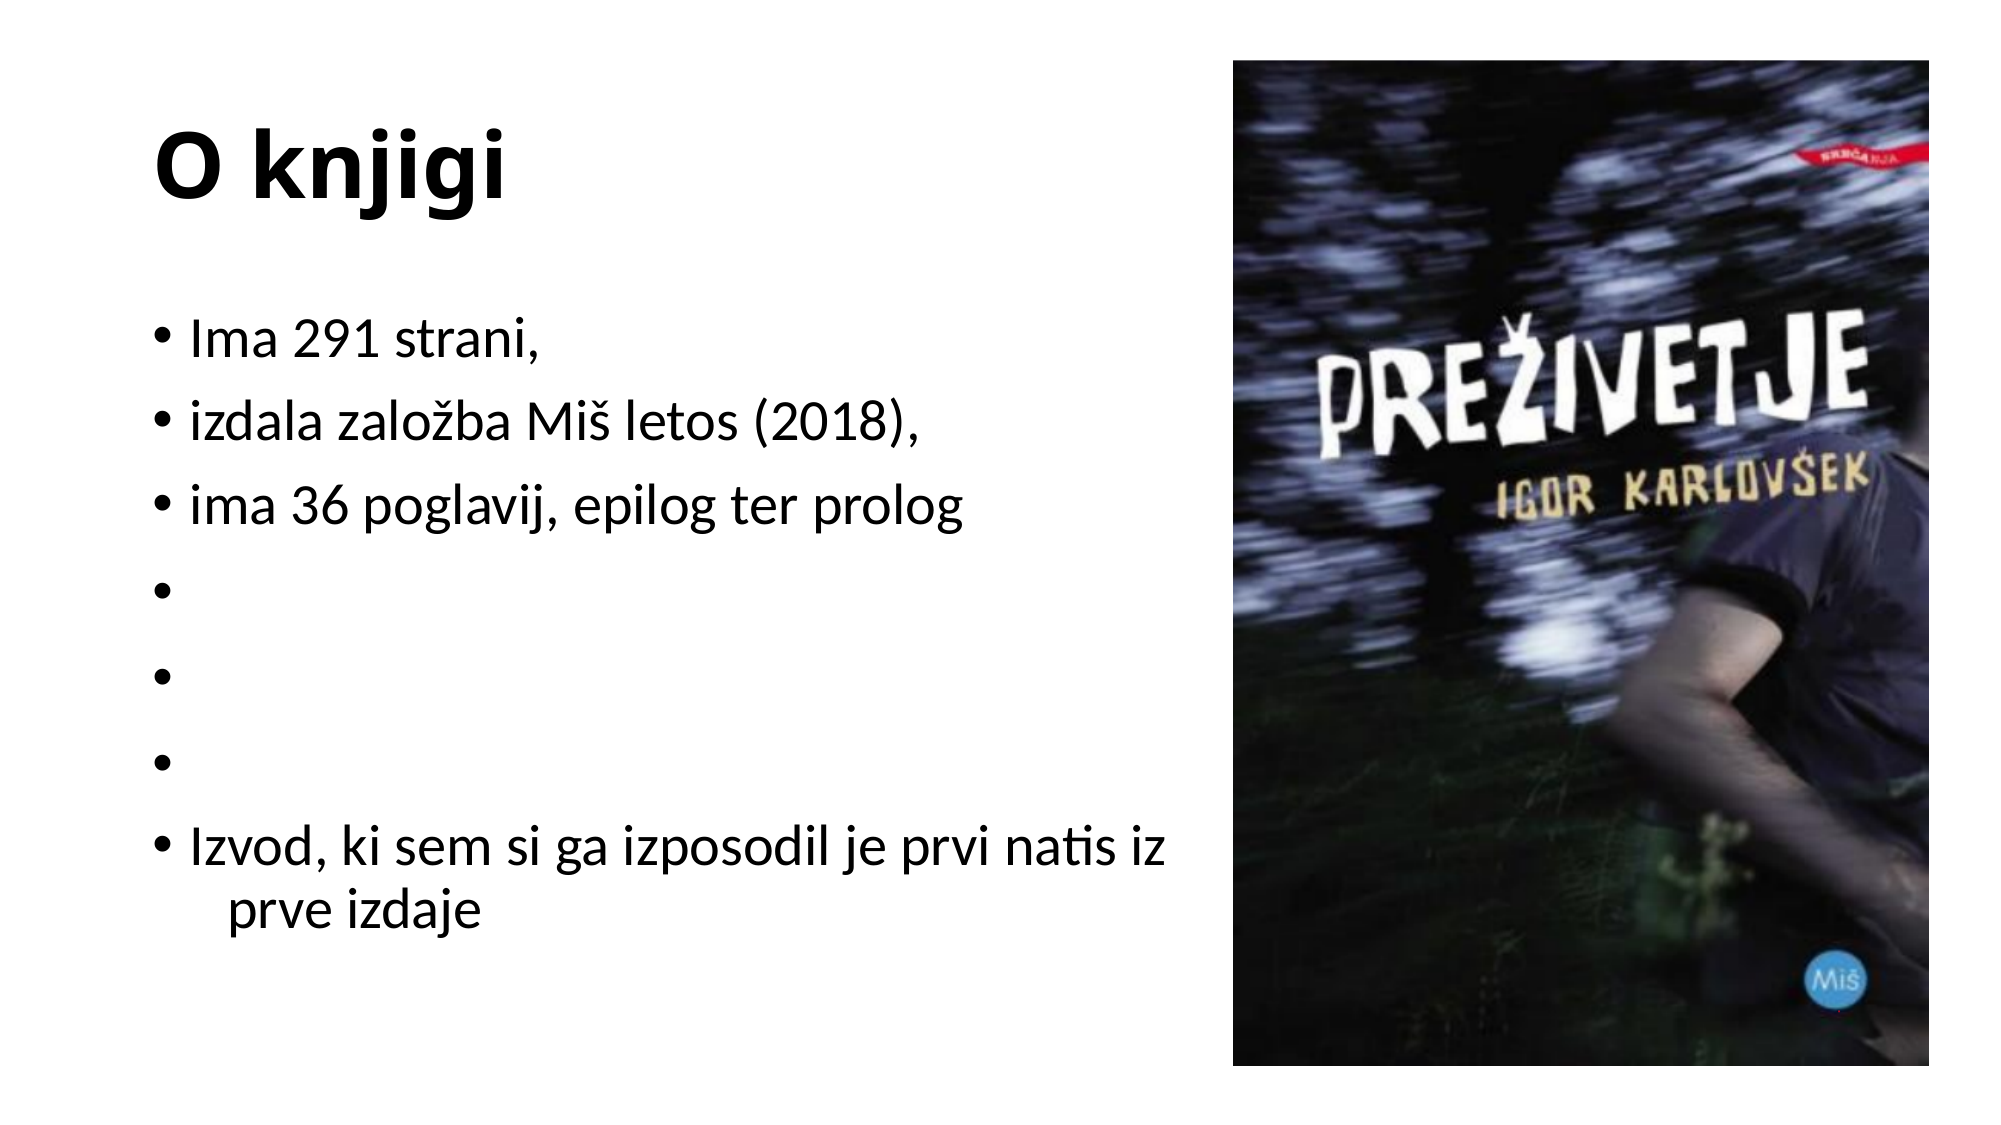

# O knjigi
Ima 291 strani,
izdala založba Miš letos (2018),
ima 36 poglavij, epilog ter prolog
Izvod, ki sem si ga izposodil je prvi natis iz prve izdaje